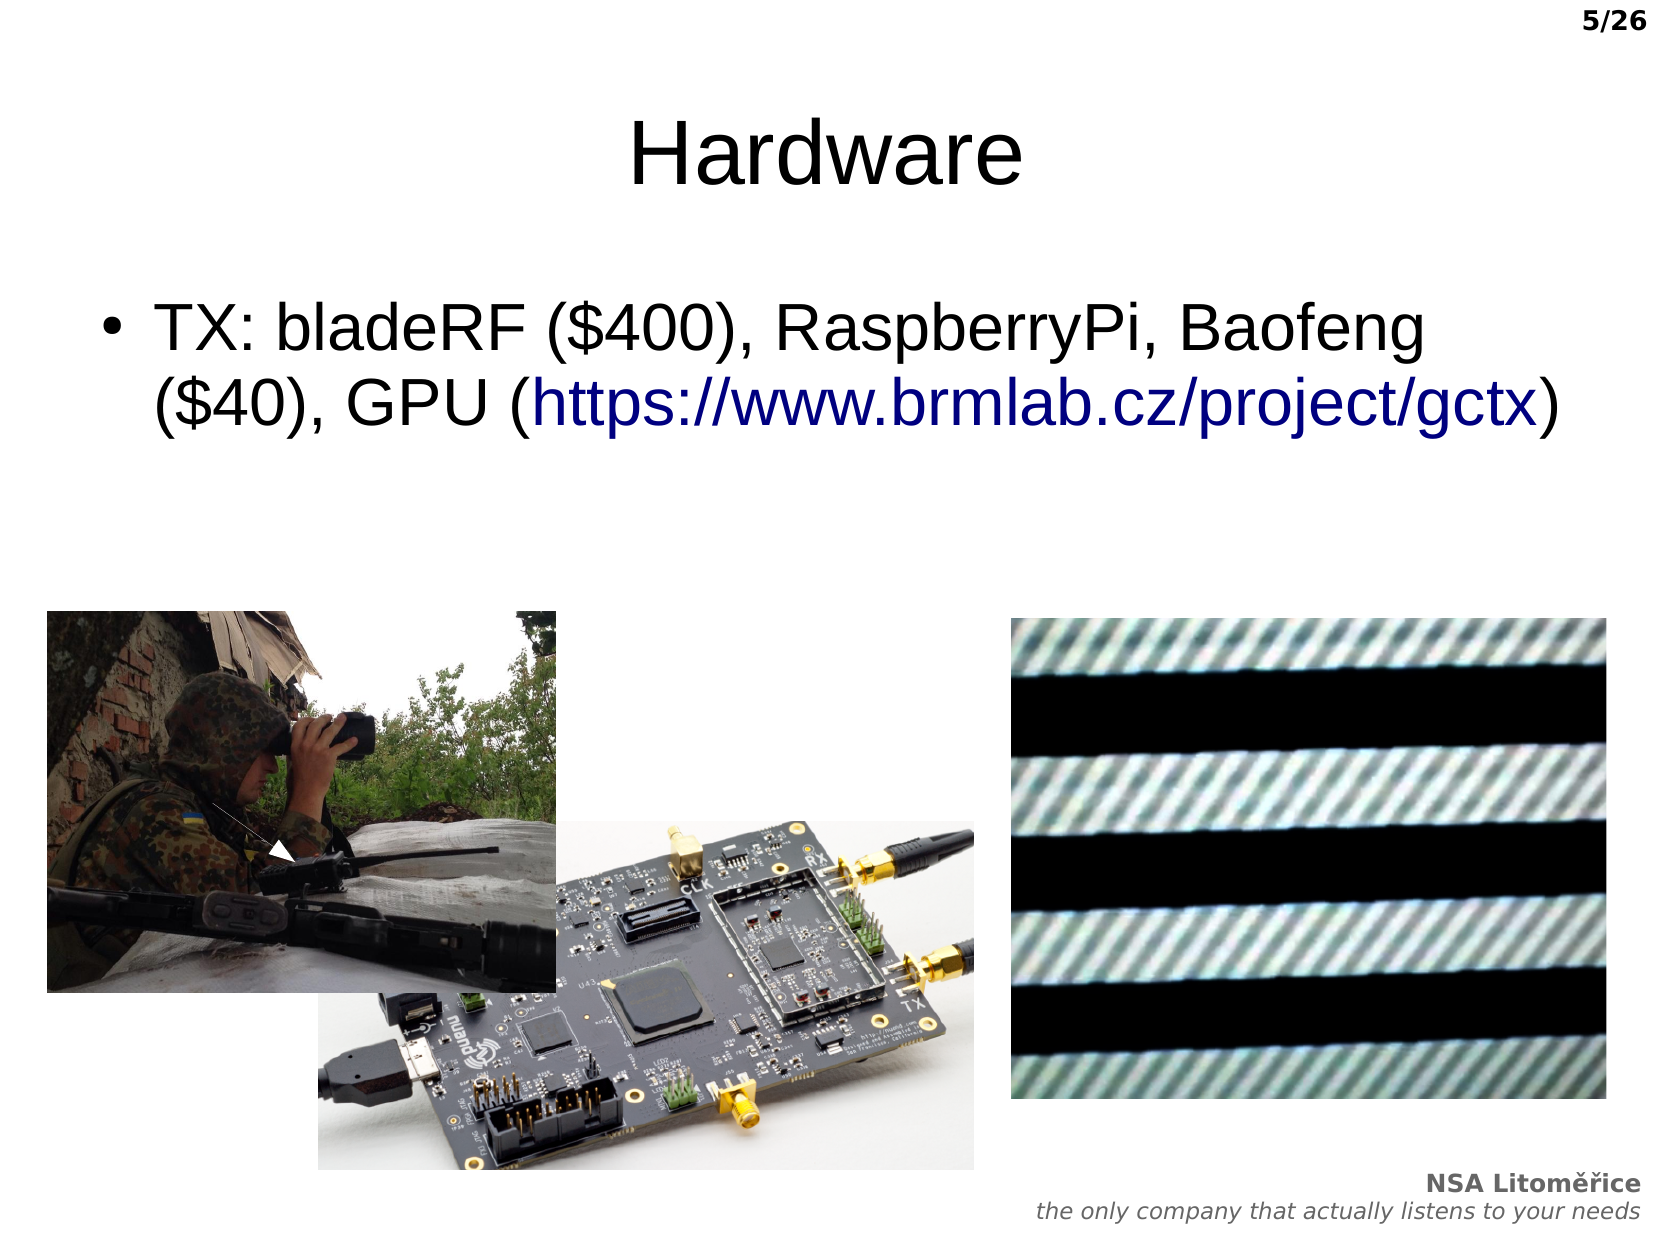

aaa
# Hardware
TX: bladeRF ($400), RaspberryPi, Baofeng ($40), GPU (https://www.brmlab.cz/project/gctx)
5